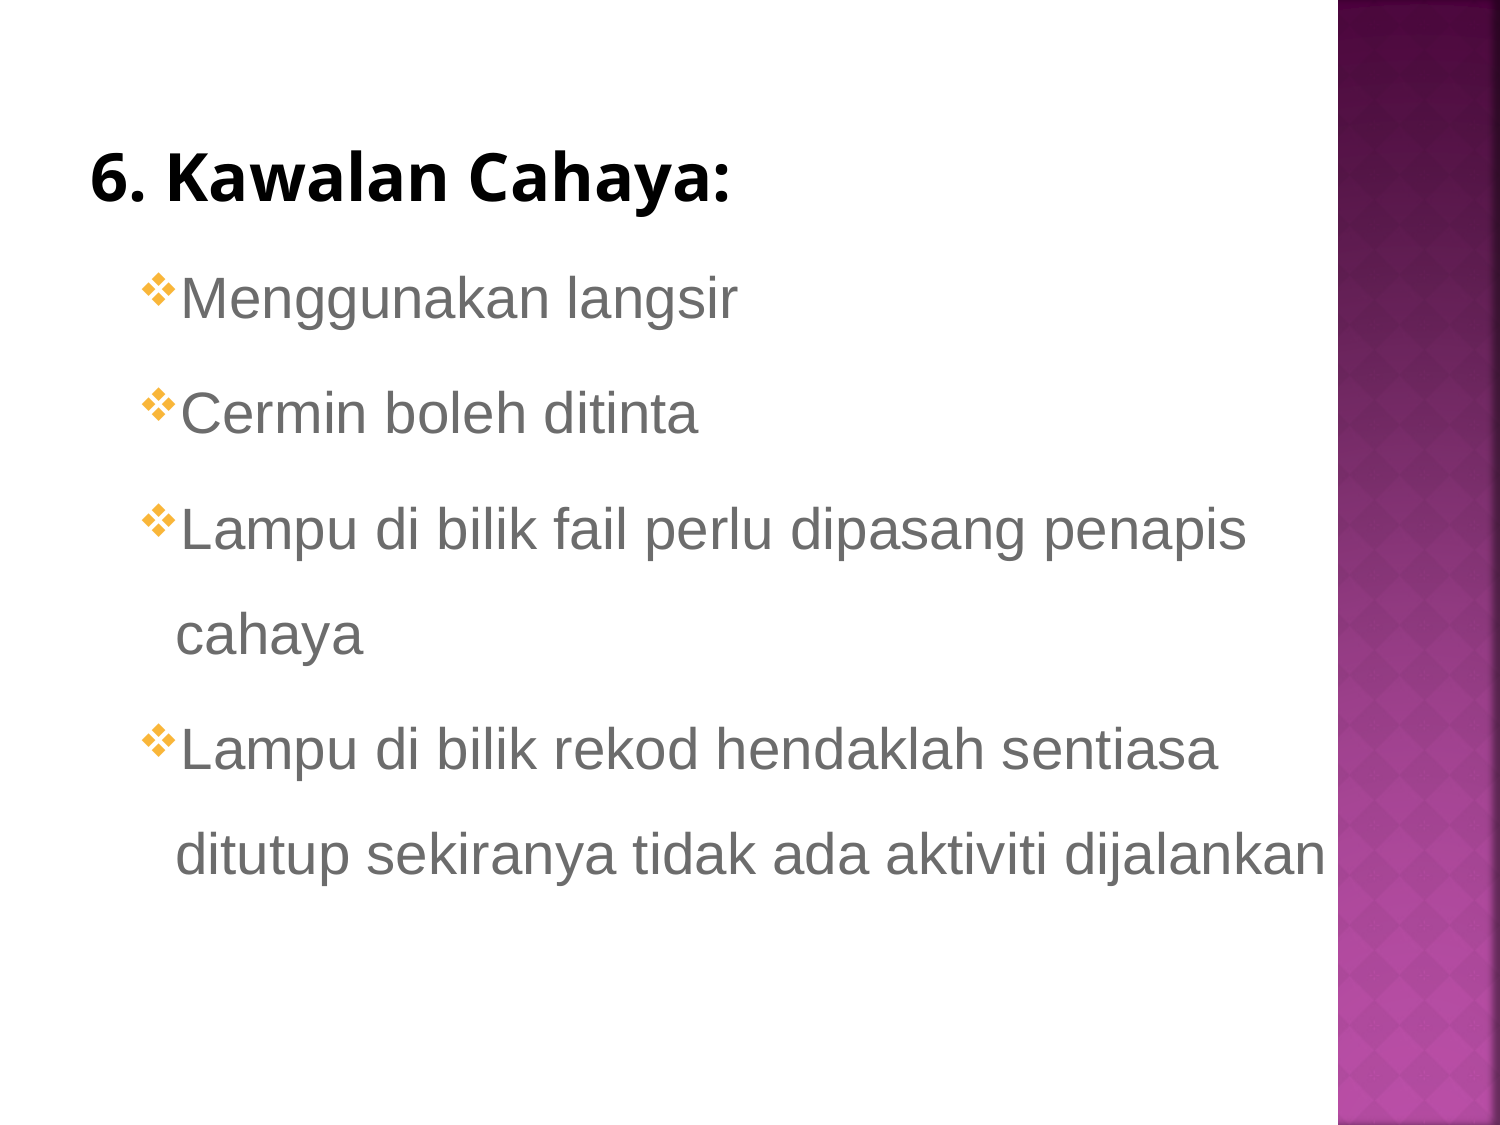

# 6. Kawalan Cahaya:
Menggunakan langsir
Cermin boleh ditinta
Lampu di bilik fail perlu dipasang penapis cahaya
Lampu di bilik rekod hendaklah sentiasa ditutup sekiranya tidak ada aktiviti dijalankan